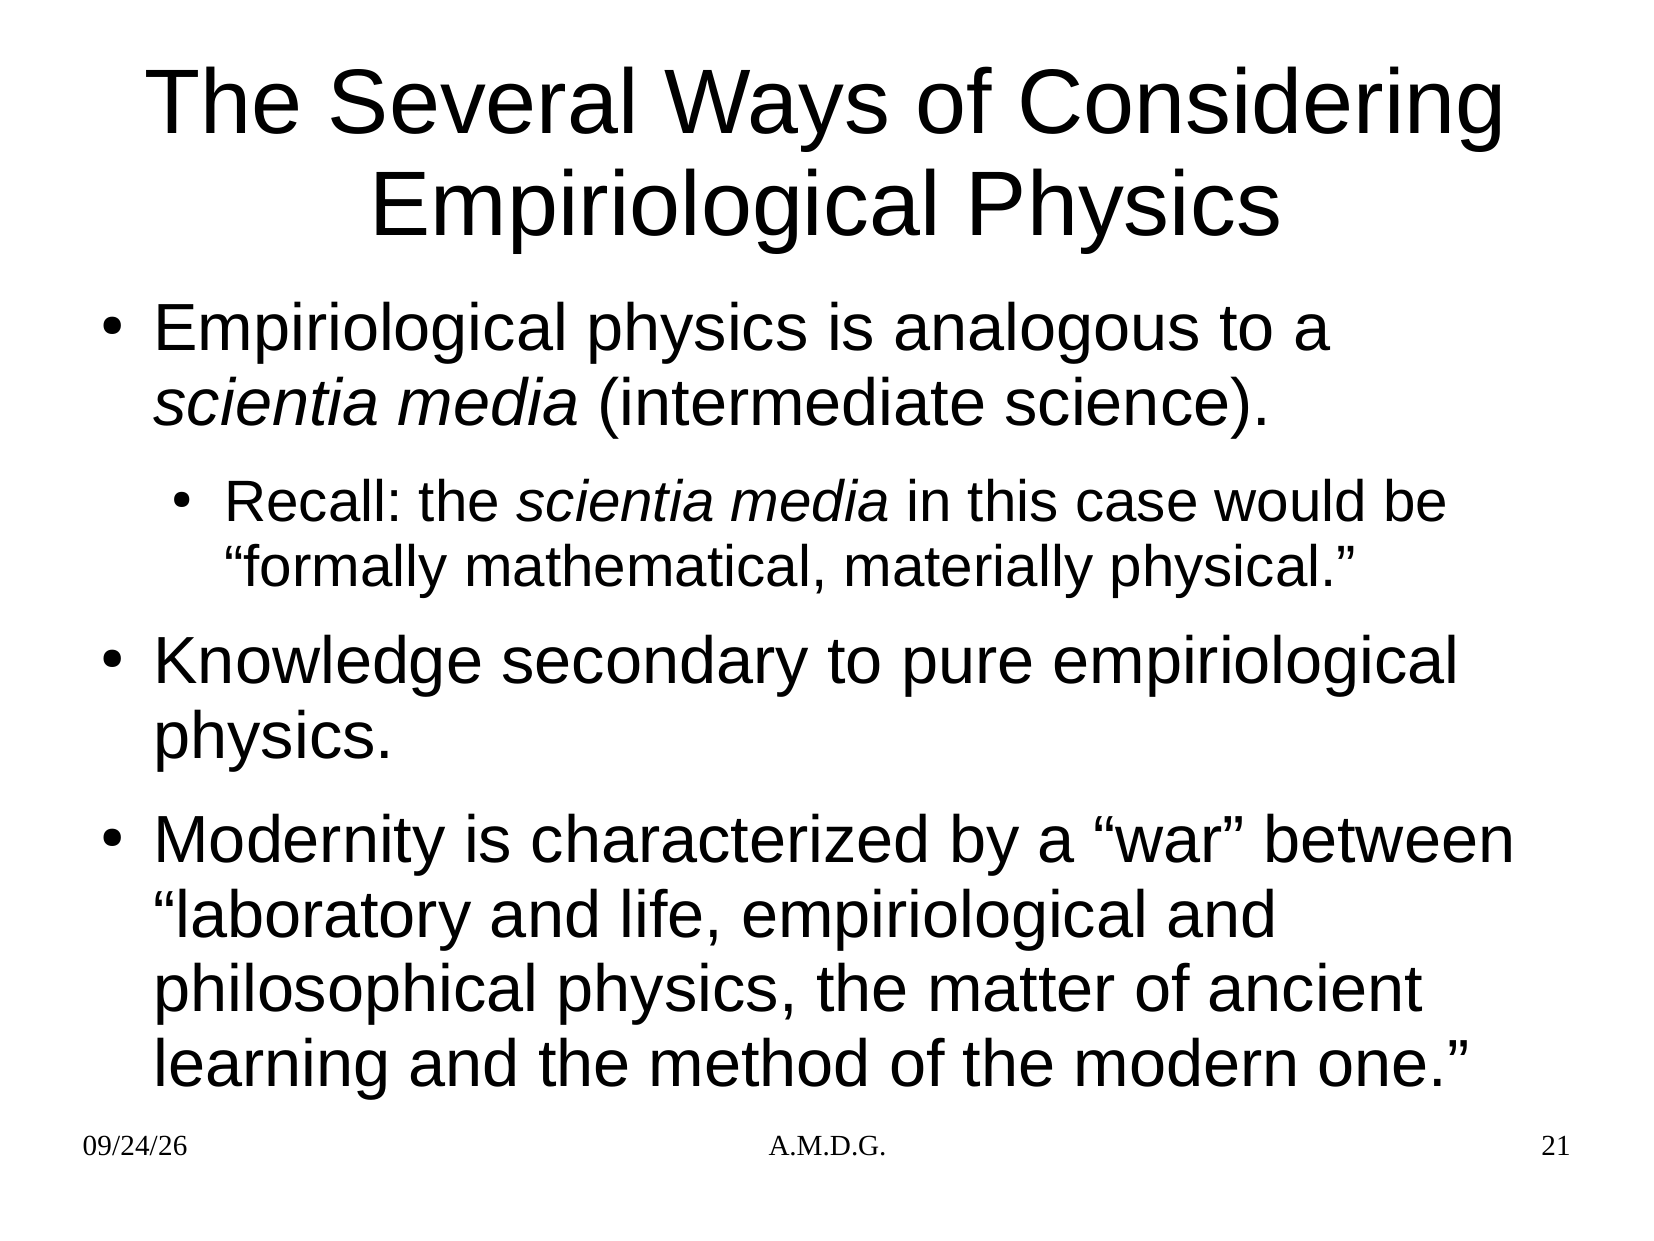

# The Several Ways of Considering Empiriological Physics
Empiriological physics is analogous to a scientia media (intermediate science).
Recall: the scientia media in this case would be “formally mathematical, materially physical.”
Knowledge secondary to pure empiriological physics.
Modernity is characterized by a “war” between “laboratory and life, empiriological and philosophical physics, the matter of ancient learning and the method of the modern one.”
`
A.M.D.G.
21